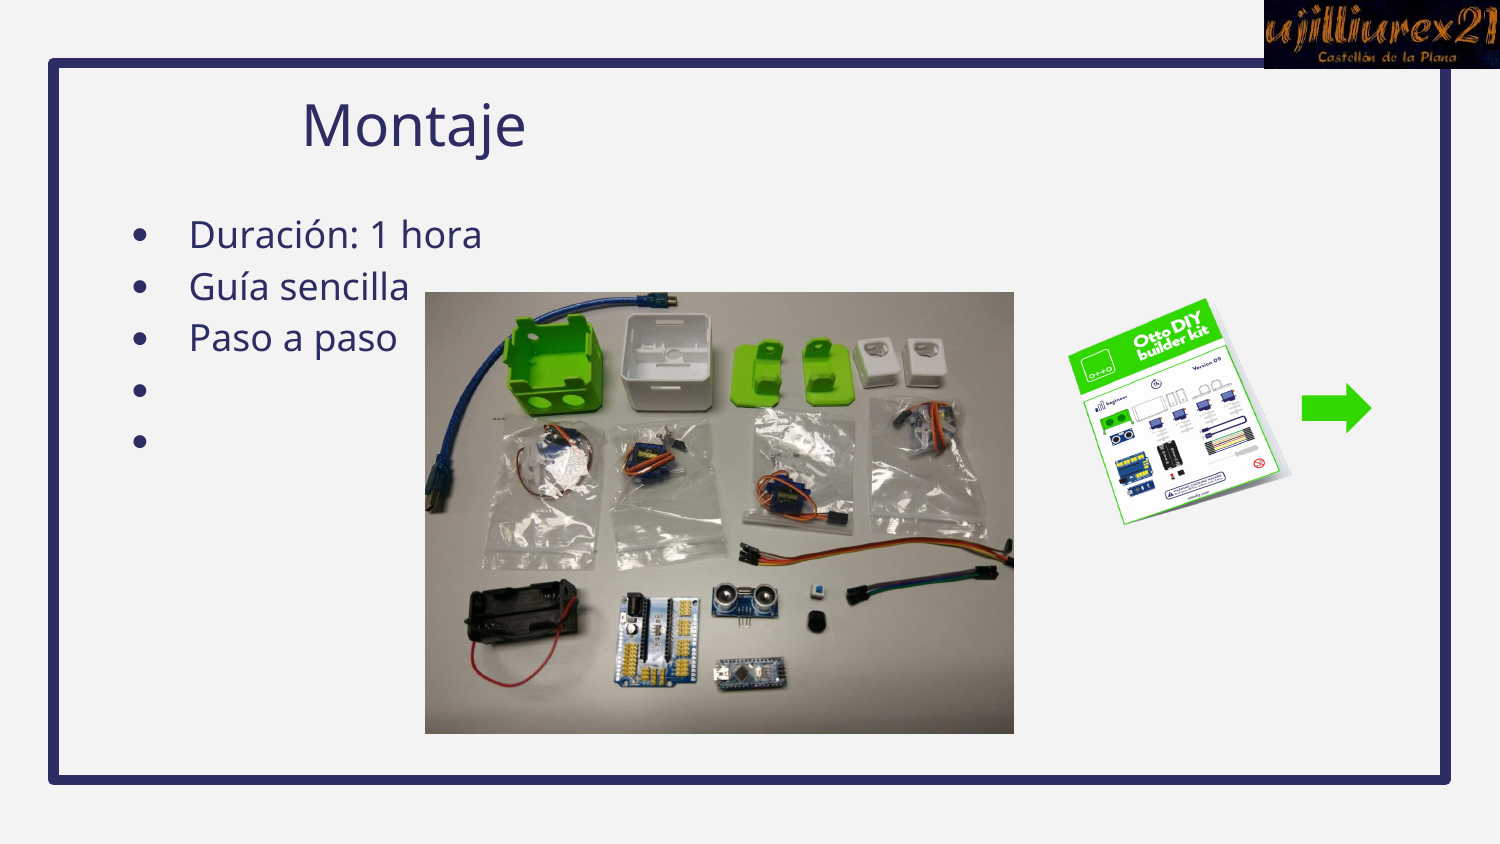

# Montaje
Duración: 1 hora
Guía sencilla
Paso a paso